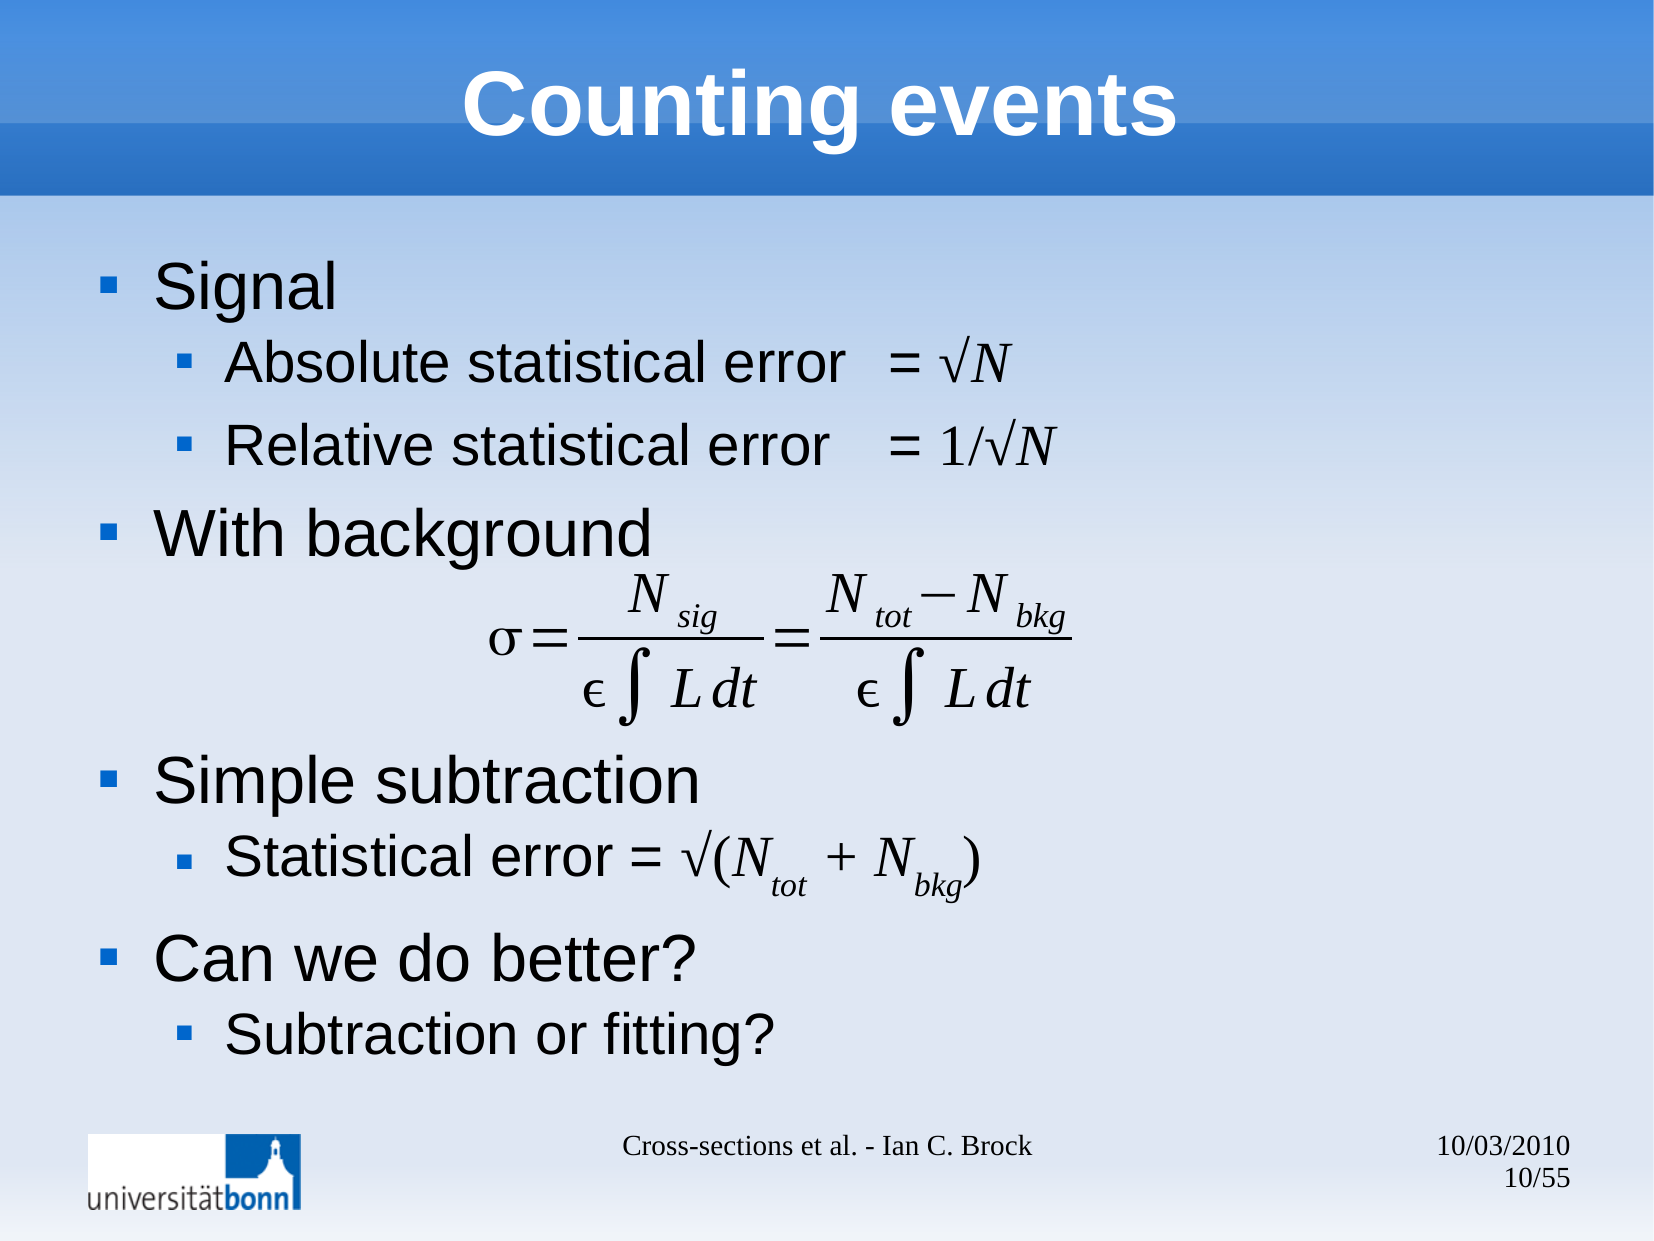

# Counting events
Signal
Absolute statistical error 	= √N
Relative statistical error 	= 1/√N
With background
Simple subtraction
Statistical error = √(Ntot + Nbkg)
Can we do better?
Subtraction or fitting?
Cross-sections et al. - Ian C. Brock
10